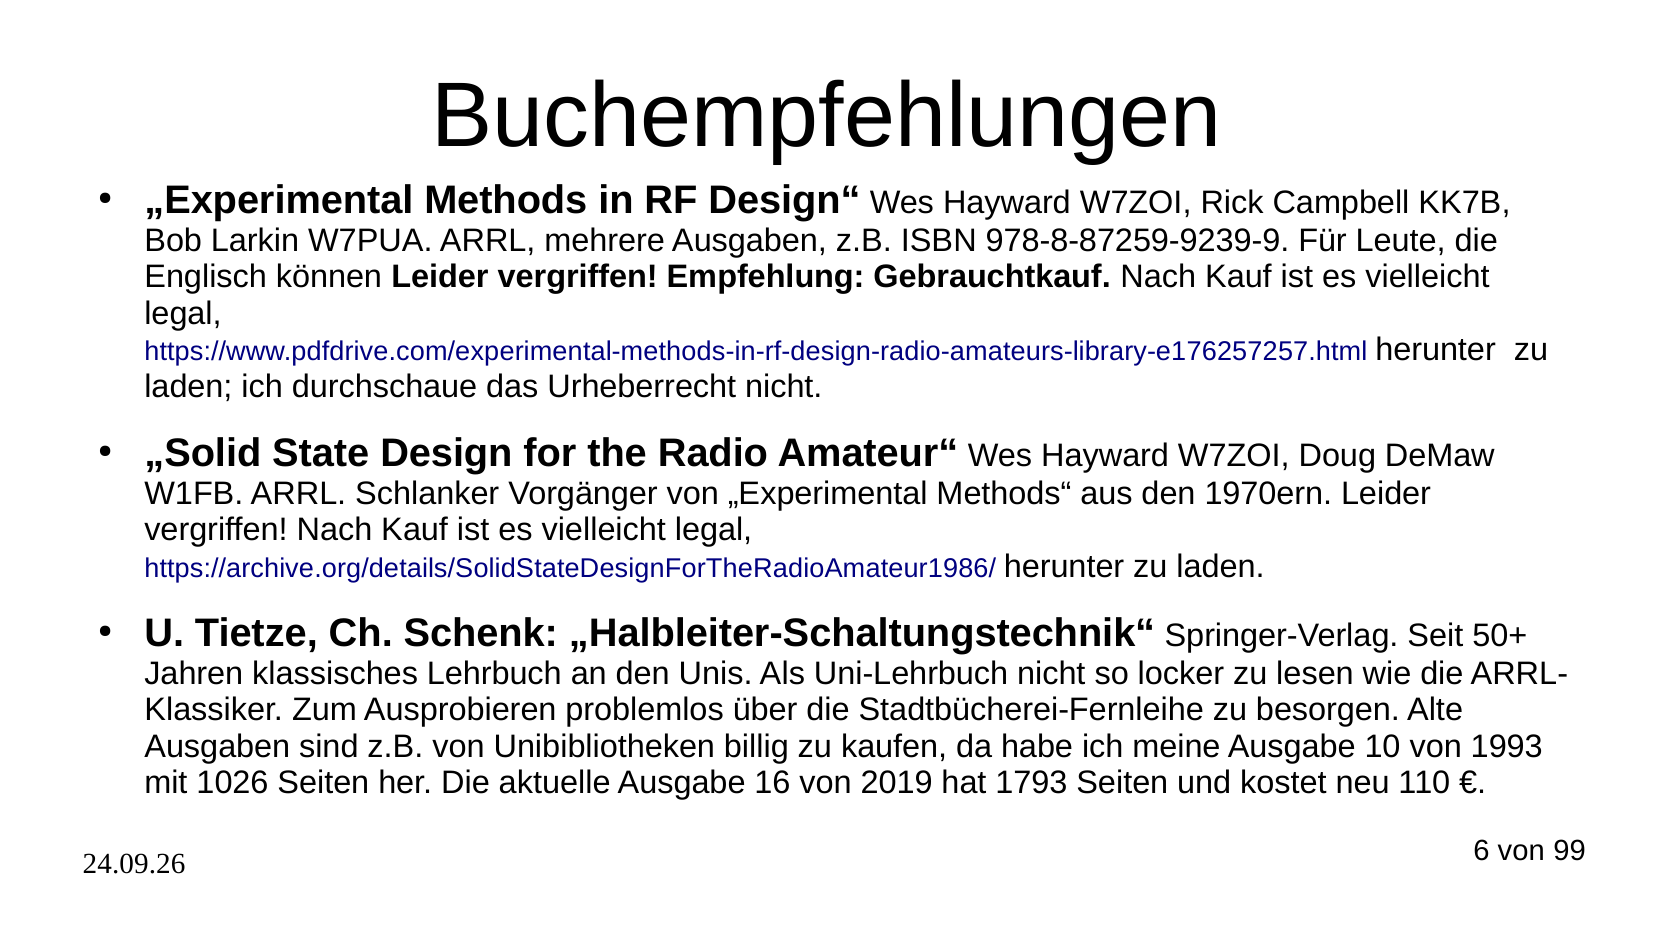

# Buchempfehlungen
„Experimental Methods in RF Design“ Wes Hayward W7ZOI, Rick Campbell KK7B, Bob Larkin W7PUA. ARRL, mehrere Ausgaben, z.B. ISBN 978-8-87259-9239-9. Für Leute, die Englisch können Leider vergriffen! Empfehlung: Gebrauchtkauf. Nach Kauf ist es vielleicht legal,
https://www.pdfdrive.com/experimental-methods-in-rf-design-radio-amateurs-library-e176257257.html herunter zu laden; ich durchschaue das Urheberrecht nicht.
„Solid State Design for the Radio Amateur“ Wes Hayward W7ZOI, Doug DeMaw W1FB. ARRL. Schlanker Vorgänger von „Experimental Methods“ aus den 1970ern. Leider vergriffen! Nach Kauf ist es vielleicht legal,
https://archive.org/details/SolidStateDesignForTheRadioAmateur1986/ herunter zu laden.
U. Tietze, Ch. Schenk: „Halbleiter-Schaltungstechnik“ Springer-Verlag. Seit 50+ Jahren klassisches Lehrbuch an den Unis. Als Uni-Lehrbuch nicht so locker zu lesen wie die ARRL-Klassiker. Zum Ausprobieren problemlos über die Stadtbücherei-Fernleihe zu besorgen. Alte Ausgaben sind z.B. von Unibibliotheken billig zu kaufen, da habe ich meine Ausgabe 10 von 1993 mit 1026 Seiten her. Die aktuelle Ausgabe 16 von 2019 hat 1793 Seiten und kostet neu 110 €.
6